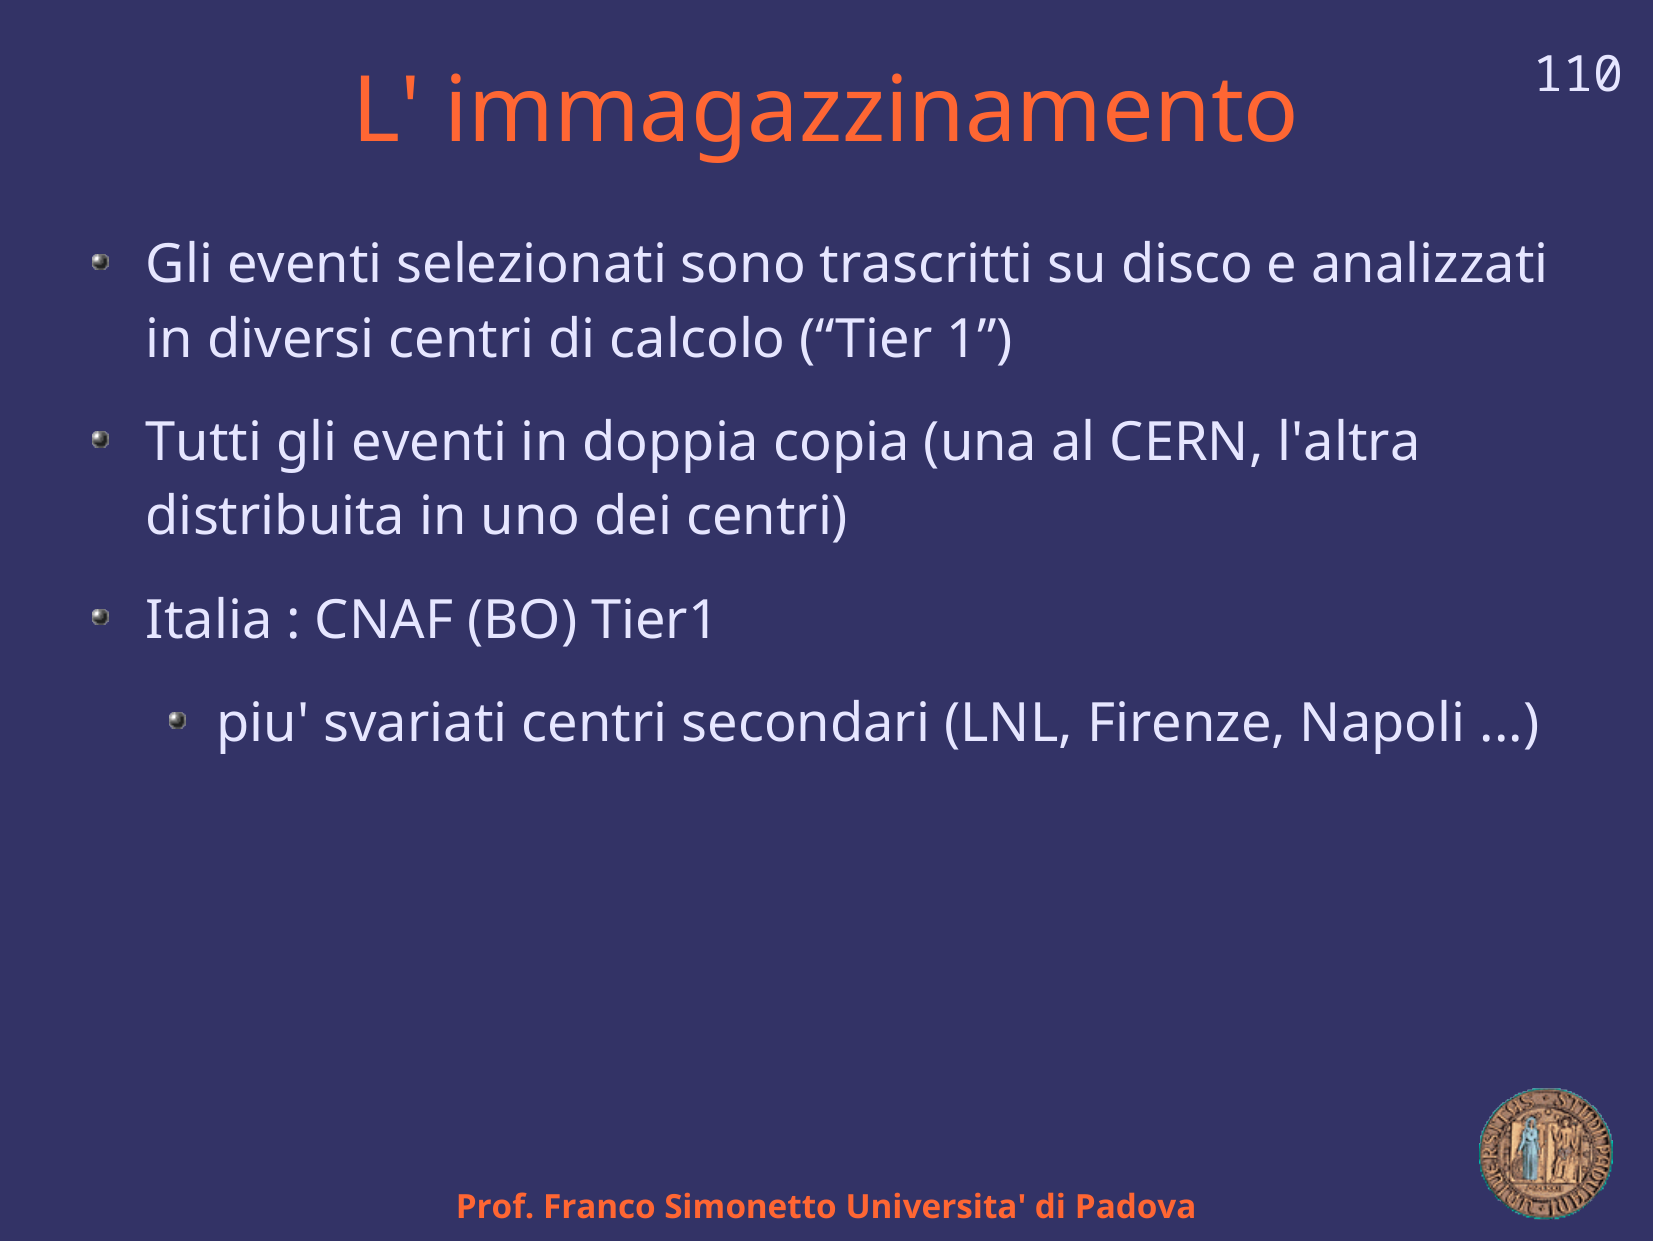

110
# L' immagazzinamento
Gli eventi selezionati sono trascritti su disco e analizzati in diversi centri di calcolo (“Tier 1”)
Tutti gli eventi in doppia copia (una al CERN, l'altra distribuita in uno dei centri)
Italia : CNAF (BO) Tier1
piu' svariati centri secondari (LNL, Firenze, Napoli ...)